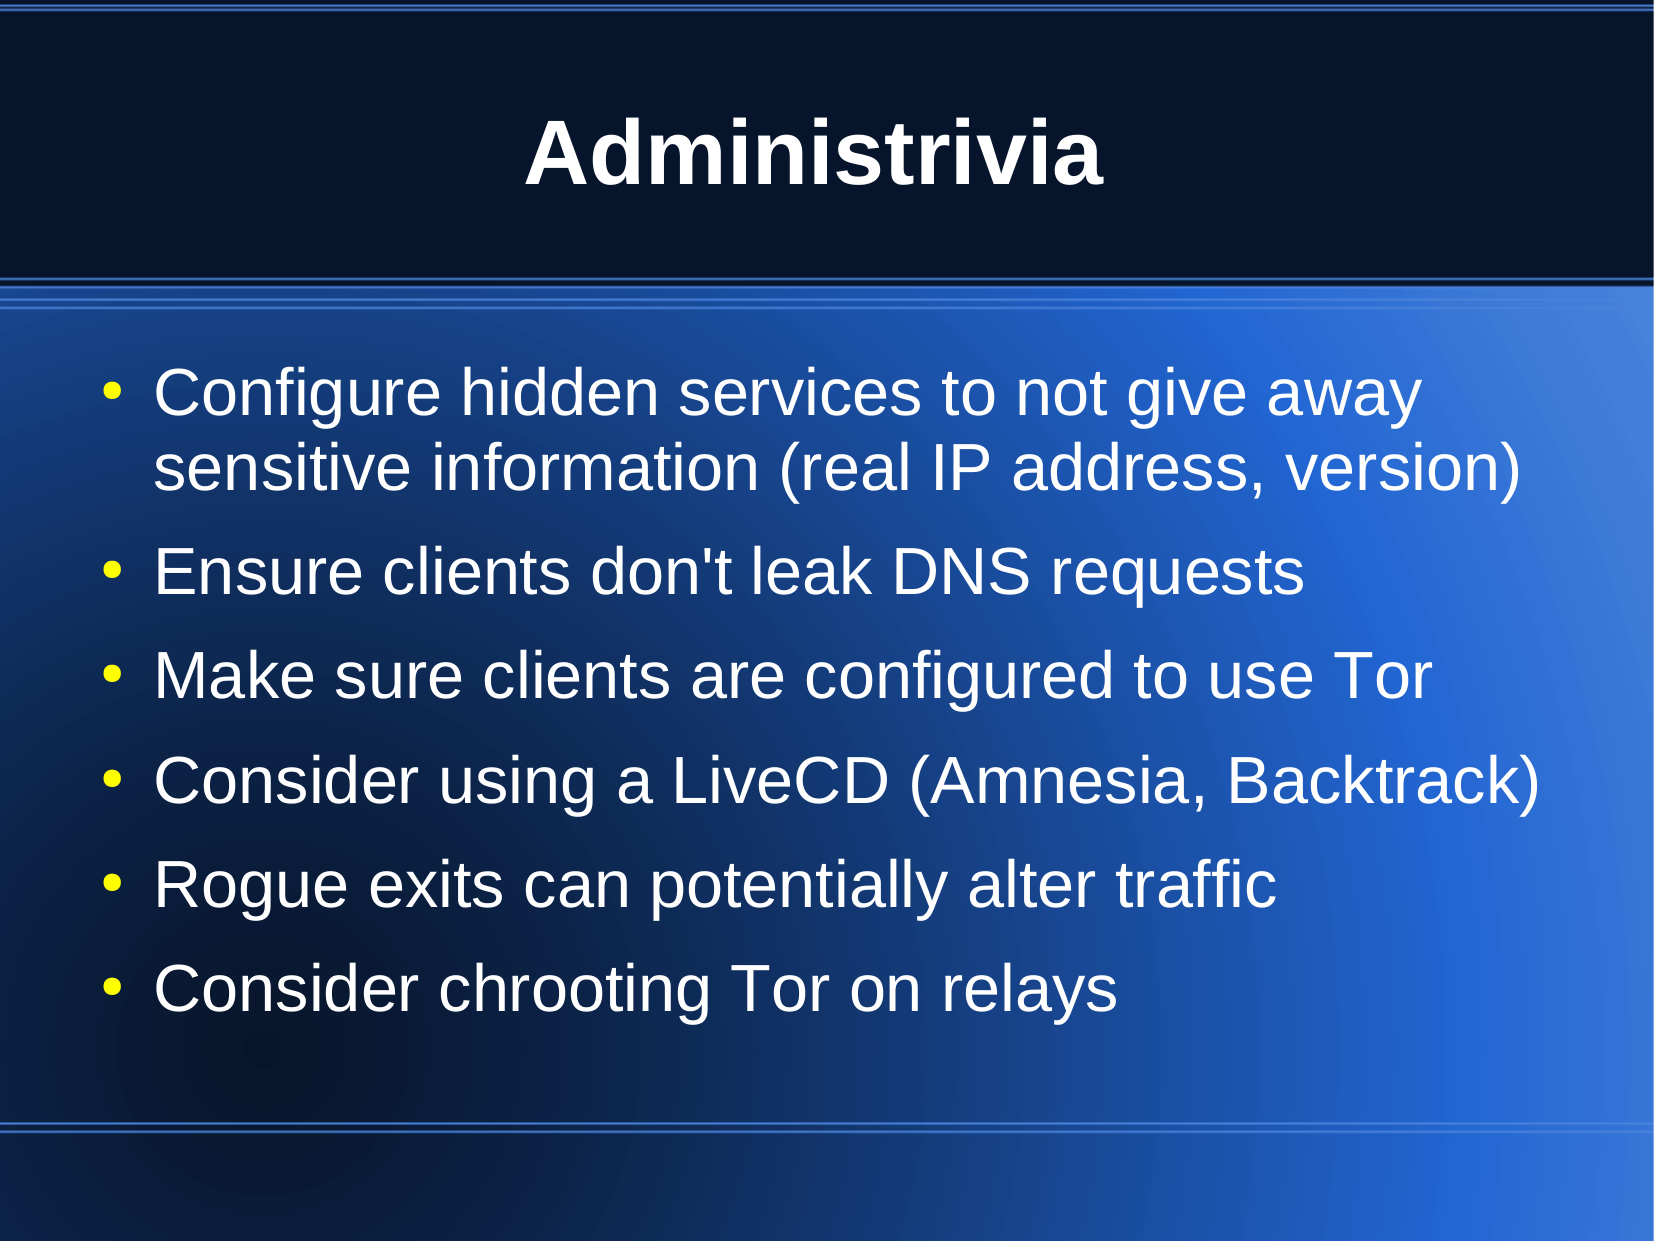

# Administrivia
Configure hidden services to not give away sensitive information (real IP address, version)
Ensure clients don't leak DNS requests
Make sure clients are configured to use Tor
Consider using a LiveCD (Amnesia, Backtrack)
Rogue exits can potentially alter traffic
Consider chrooting Tor on relays